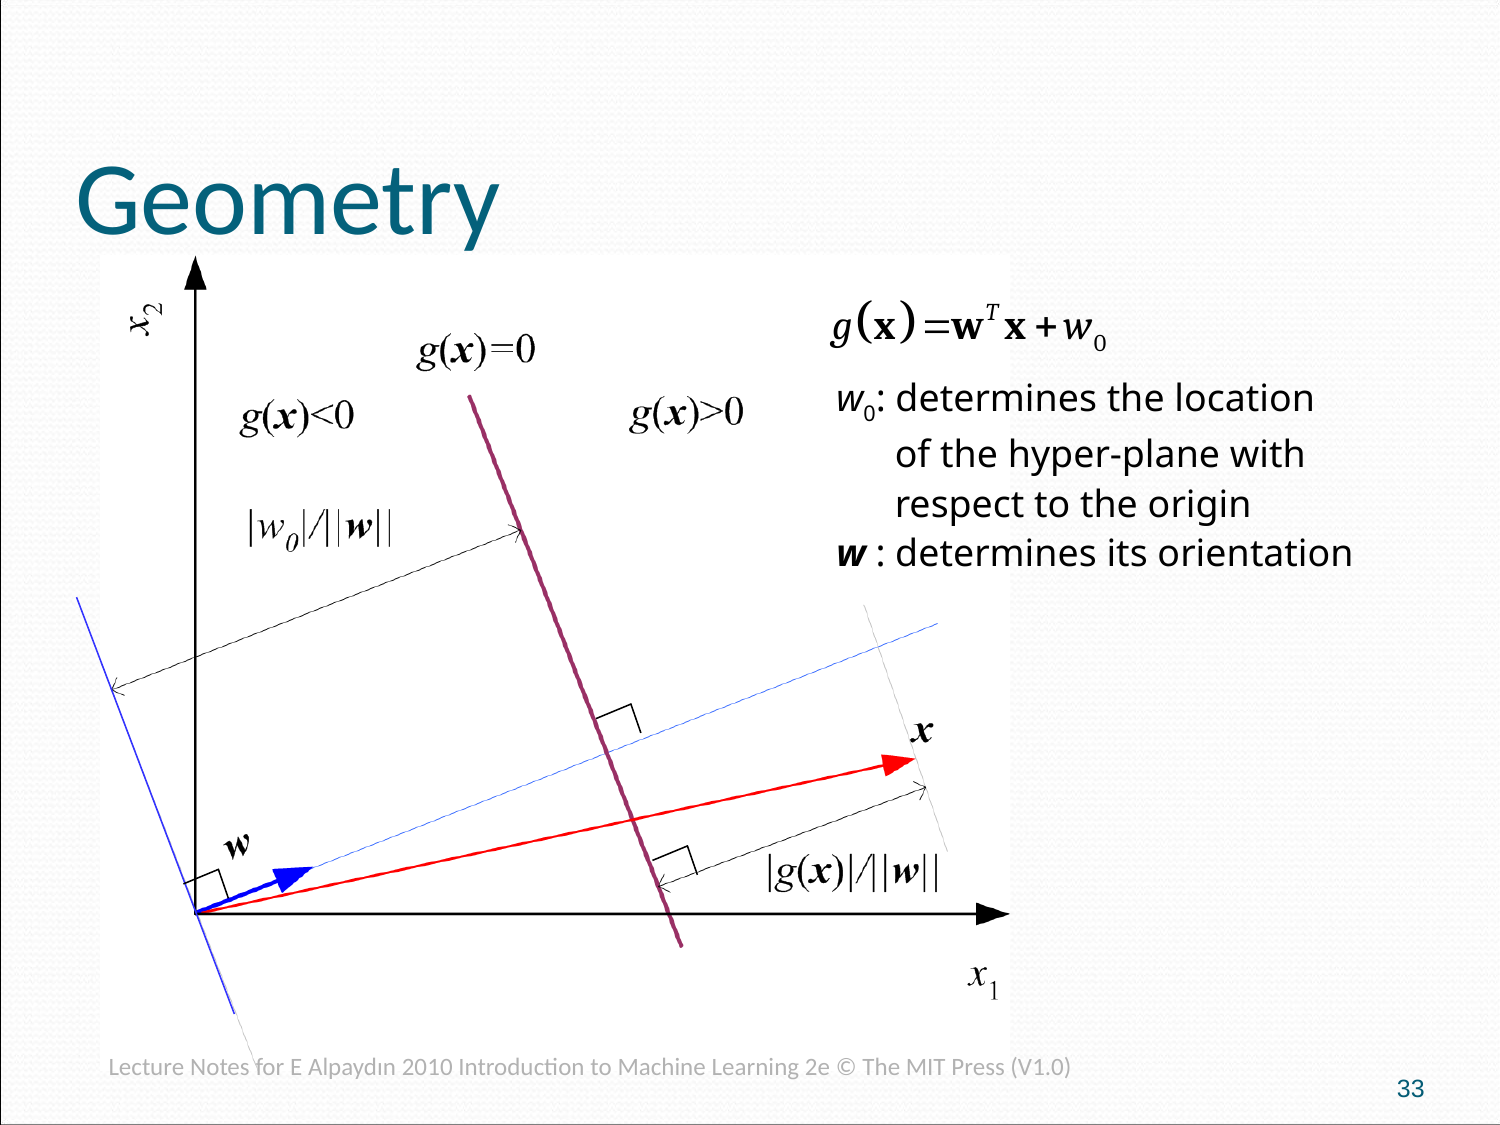

Geometry
w0: determines the location
 of the hyper-plane with
 respect to the origin
w : determines its orientation
Lecture Notes for E Alpaydın 2010 Introduction to Machine Learning 2e © The MIT Press (V1.0)